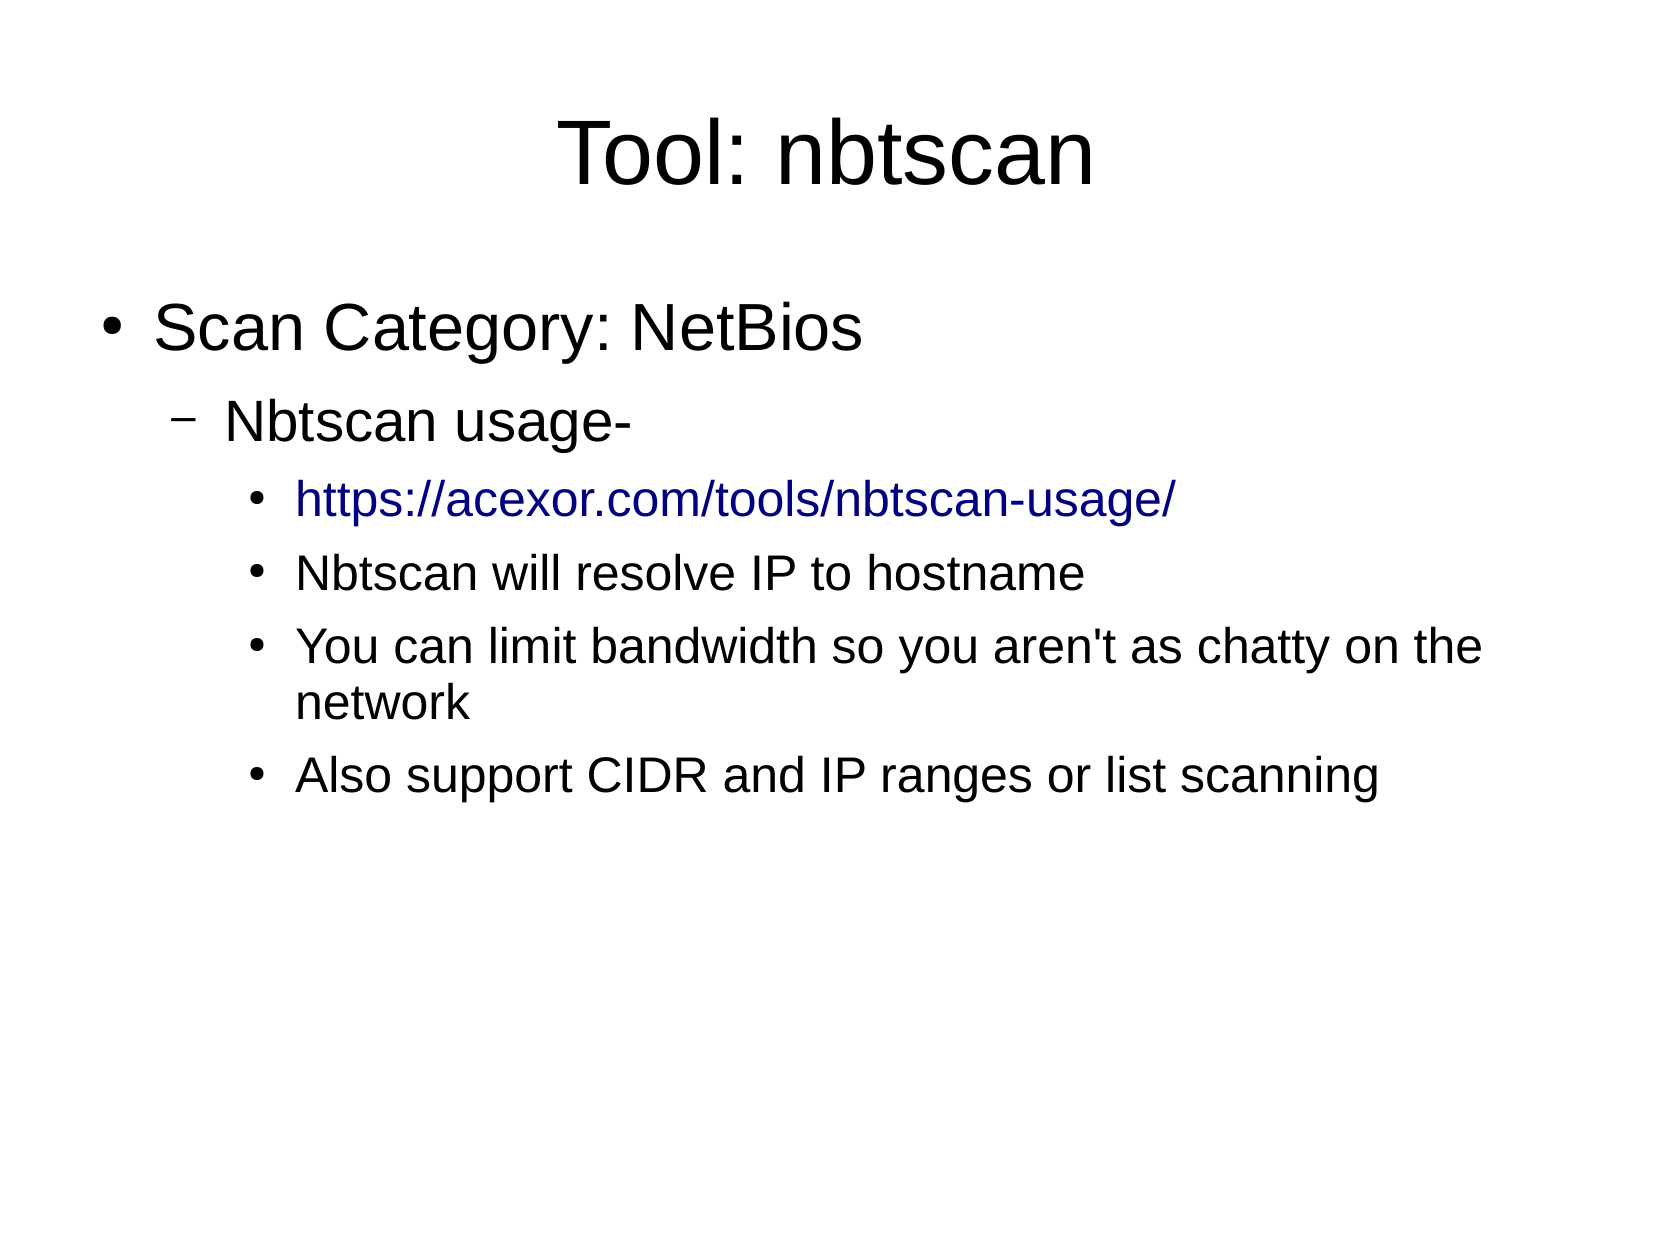

# Tool: nbtscan
Scan Category: NetBios
Nbtscan usage-
https://acexor.com/tools/nbtscan-usage/
Nbtscan will resolve IP to hostname
You can limit bandwidth so you aren't as chatty on the network
Also support CIDR and IP ranges or list scanning